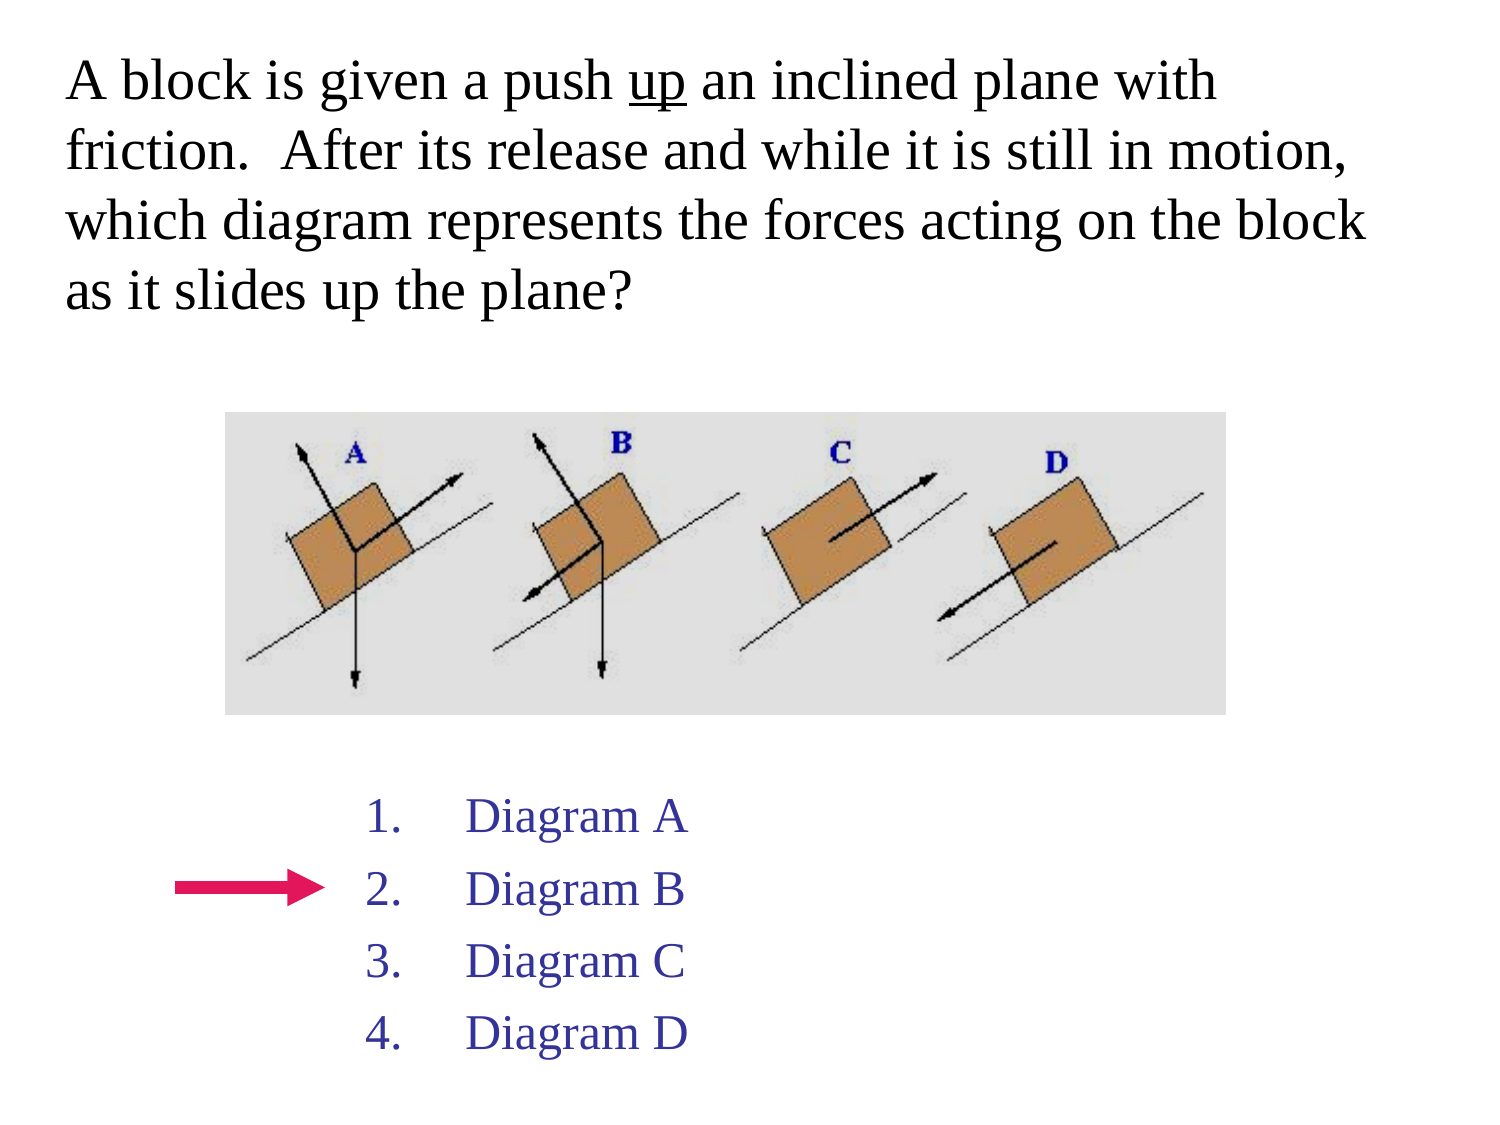

# A block is given a push up an inclined plane with friction. After its release and while it is still in motion, which diagram represents the forces acting on the block as it slides up the plane?
Diagram A
Diagram B
Diagram C
Diagram D